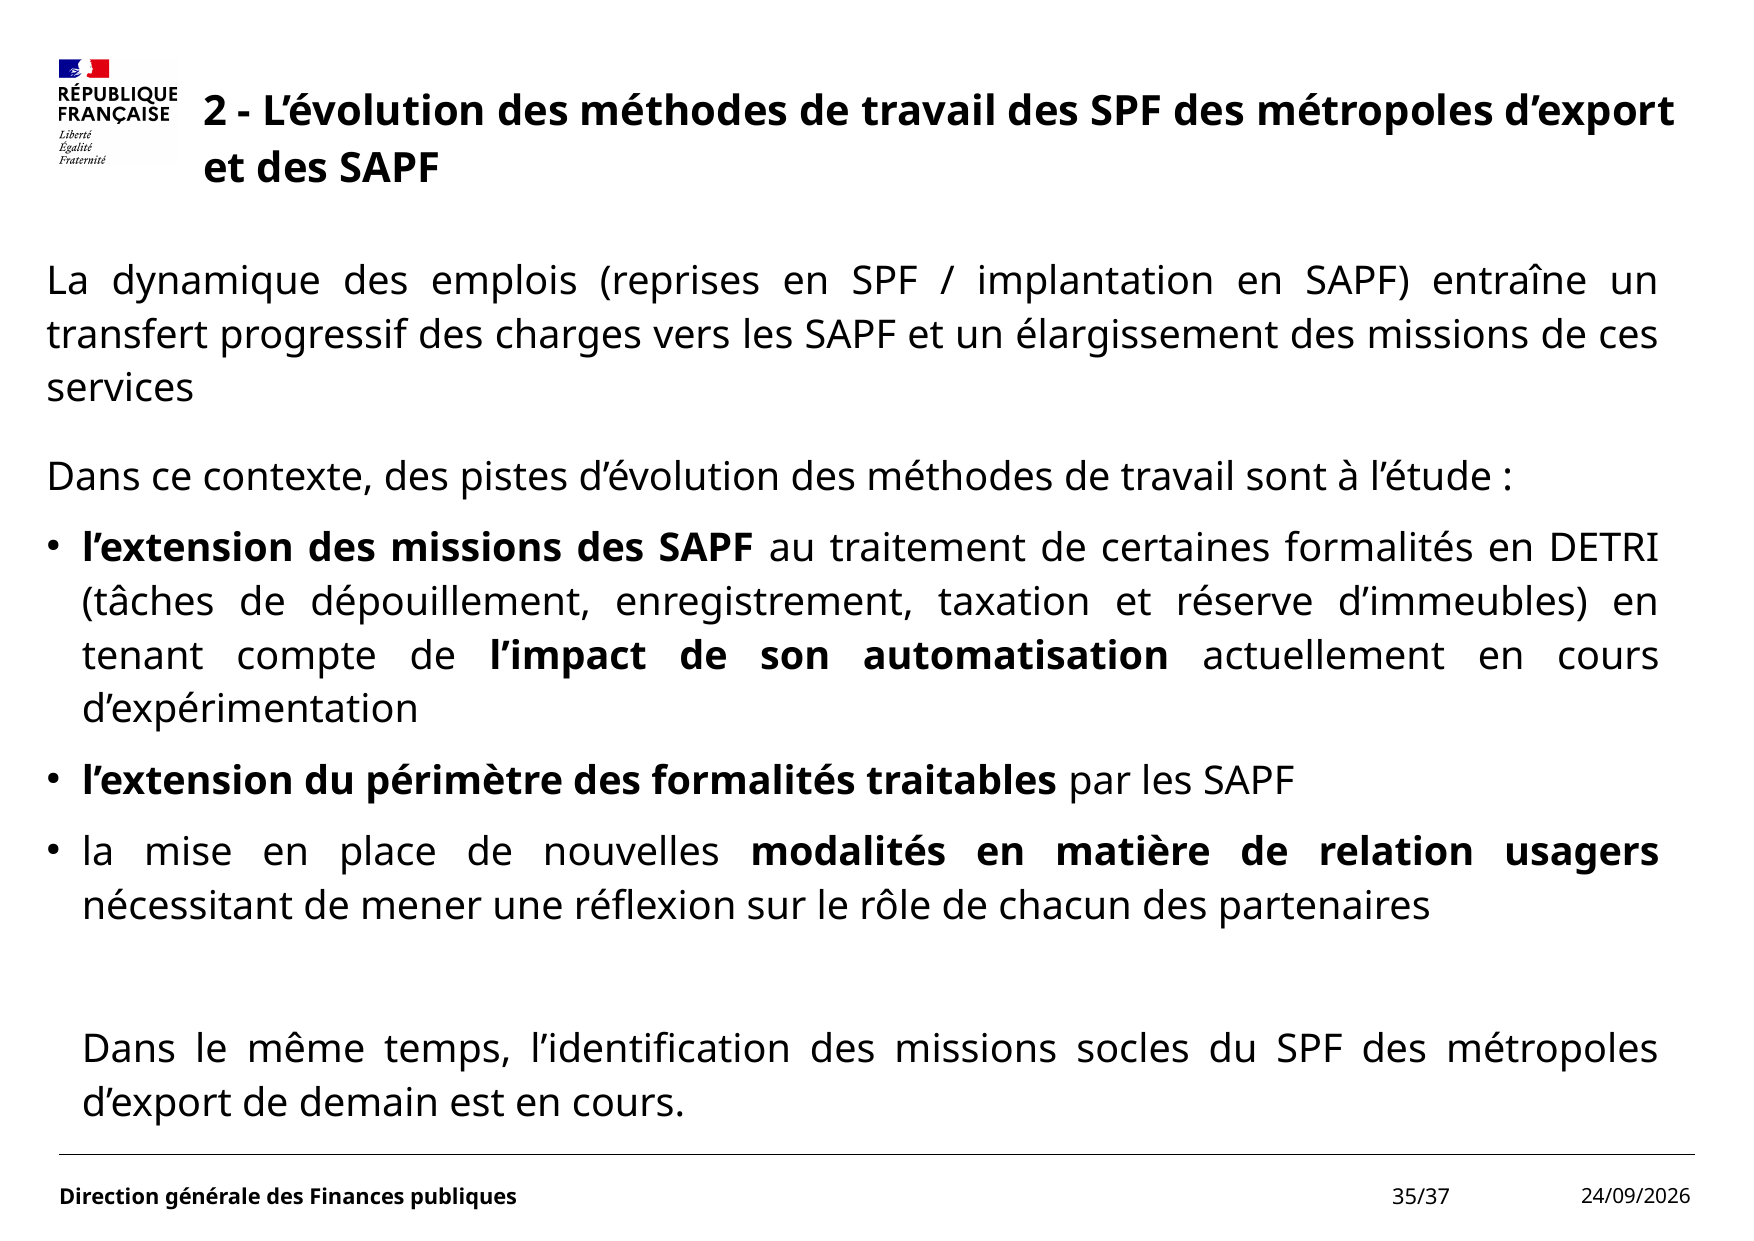

2 - L’évolution des méthodes de travail des SPF des métropoles d’export et des SAPF
La dynamique des emplois (reprises en SPF / implantation en SAPF) entraîne un transfert progressif des charges vers les SAPF et un élargissement des missions de ces services
Dans ce contexte, des pistes d’évolution des méthodes de travail sont à l’étude :
l’extension des missions des SAPF au traitement de certaines formalités en DETRI (tâches de dépouillement, enregistrement, taxation et réserve d’immeubles) en tenant compte de l’impact de son automatisation actuellement en cours d’expérimentation
l’extension du périmètre des formalités traitables par les SAPF
la mise en place de nouvelles modalités en matière de relation usagers nécessitant de mener une réflexion sur le rôle de chacun des partenaires
Dans le même temps, l’identification des missions socles du SPF des métropoles d’export de demain est en cours.